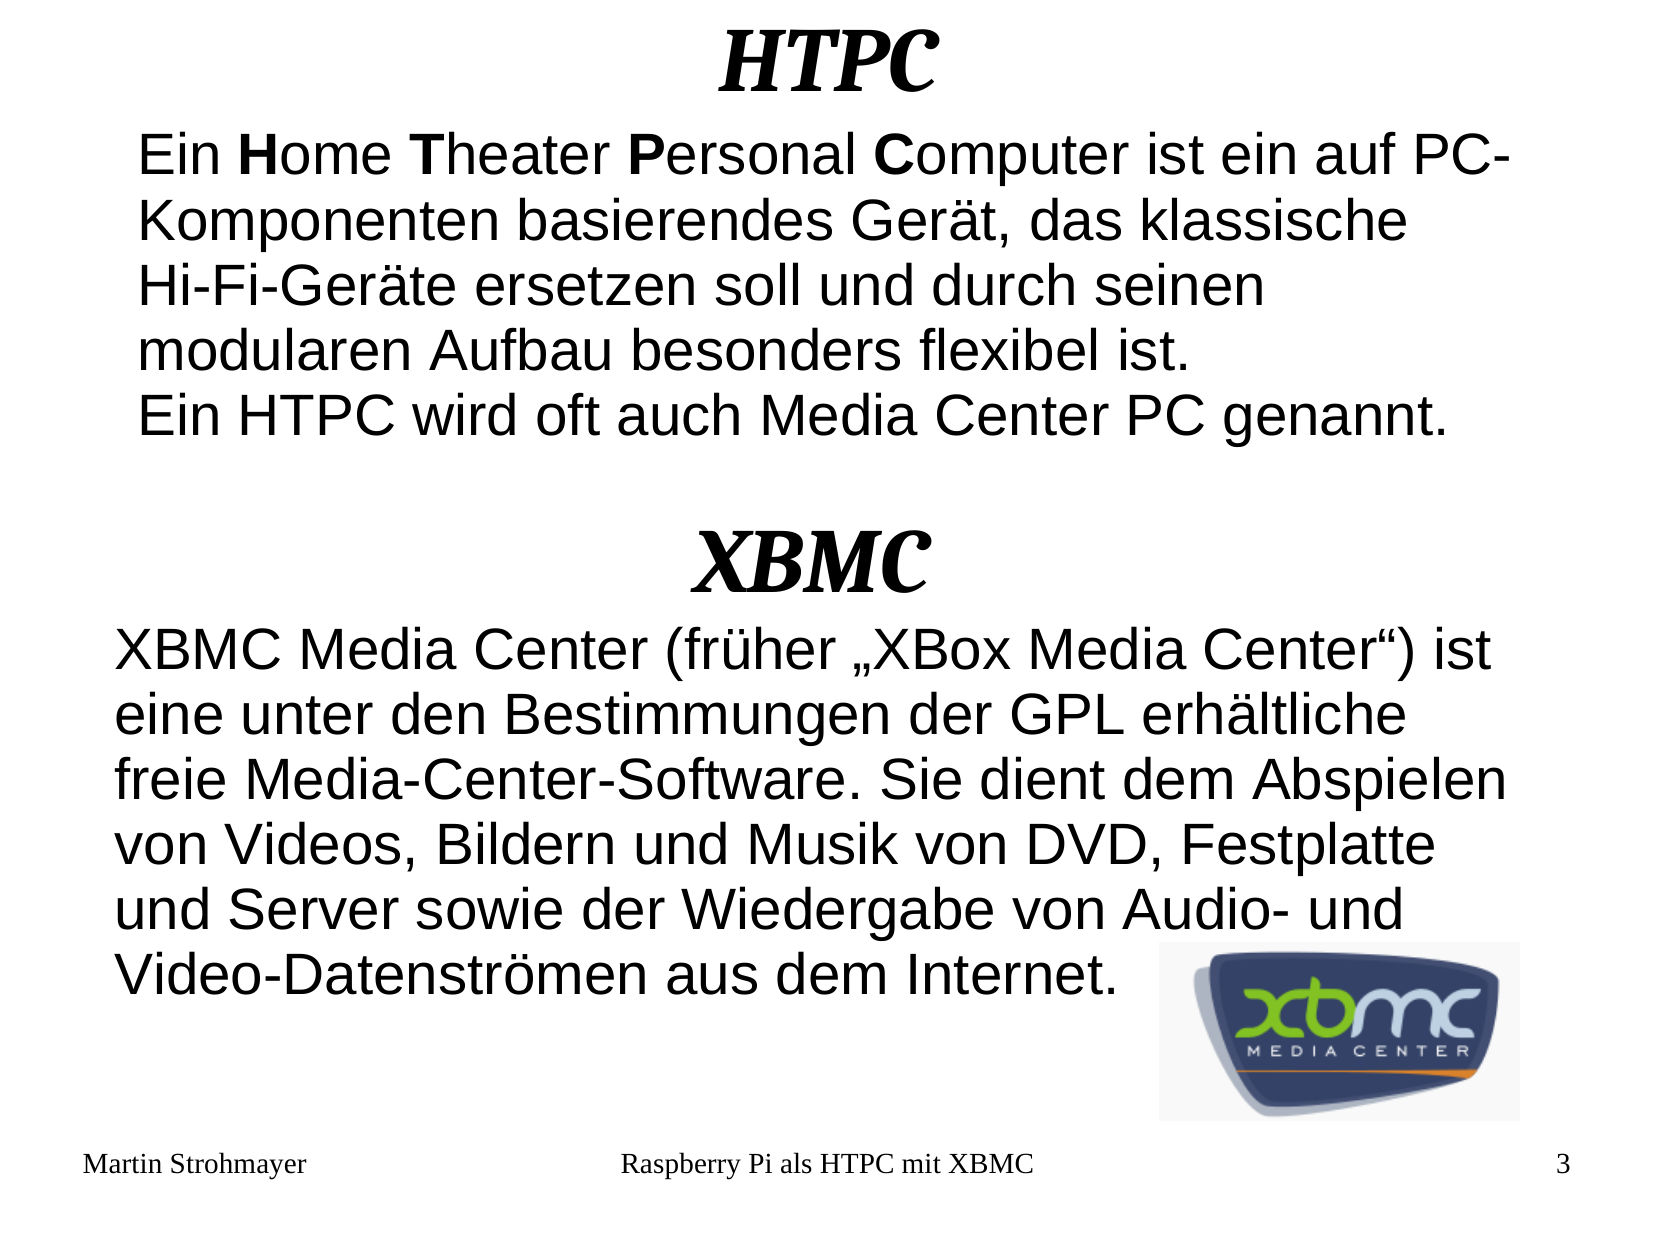

HTPC
# Ein Home Theater Personal Computer ist ein auf PC-Komponenten basierendes Gerät, das klassische
Hi-Fi-Geräte ersetzen soll und durch seinen modularen Aufbau besonders flexibel ist.
Ein HTPC wird oft auch Media Center PC genannt.
XBMC
XBMC Media Center (früher „XBox Media Center“) ist eine unter den Bestimmungen der GPL erhältliche freie Media-Center-Software. Sie dient dem Abspielen von Videos, Bildern und Musik von DVD, Festplatte und Server sowie der Wiedergabe von Audio- und Video-Datenströmen aus dem Internet.
Martin Strohmayer
Raspberry Pi als HTPC mit XBMC
3